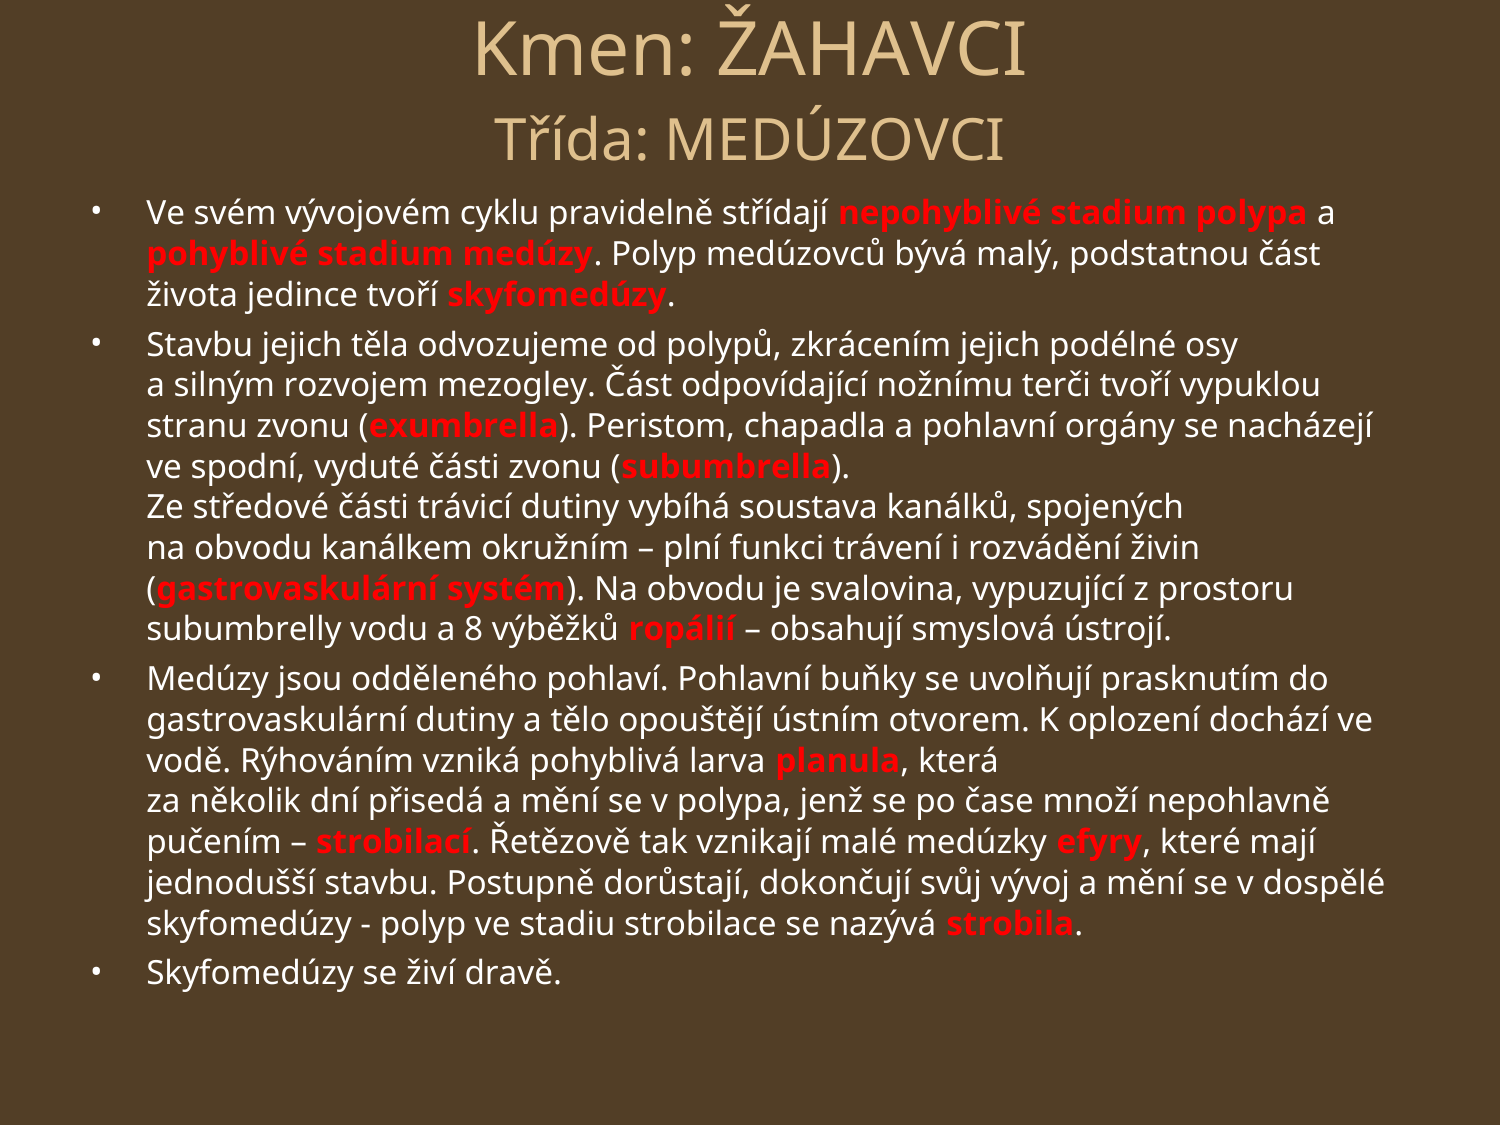

# Kmen: ŽAHAVCI Třída: MEDÚZOVCI
Ve svém vývojovém cyklu pravidelně střídají nepohyblivé stadium polypa a pohyblivé stadium medúzy. Polyp medúzovců bývá malý, podstatnou část života jedince tvoří skyfomedúzy.
Stavbu jejich těla odvozujeme od polypů, zkrácením jejich podélné osy
a silným rozvojem mezogley. Část odpovídající nožnímu terči tvoří vypuklou stranu zvonu (exumbrella). Peristom, chapadla a pohlavní orgány se nacházejí ve spodní, vyduté části zvonu (subumbrella).
Ze středové části trávicí dutiny vybíhá soustava kanálků, spojených
na obvodu kanálkem okružním – plní funkci trávení i rozvádění živin (gastrovaskulární systém). Na obvodu je svalovina, vypuzující z prostoru subumbrelly vodu a 8 výběžků ropálií – obsahují smyslová ústrojí.
Medúzy jsou odděleného pohlaví. Pohlavní buňky se uvolňují prasknutím do gastrovaskulární dutiny a tělo opouštějí ústním otvorem. K oplození dochází ve vodě. Rýhováním vzniká pohyblivá larva planula, která
za několik dní přisedá a mění se v polypa, jenž se po čase množí nepohlavně pučením – strobilací. Řetězově tak vznikají malé medúzky efyry, které mají jednodušší stavbu. Postupně dorůstají, dokončují svůj vývoj a mění se v dospělé skyfomedúzy - polyp ve stadiu strobilace se nazývá strobila.
Skyfomedúzy se živí dravě.